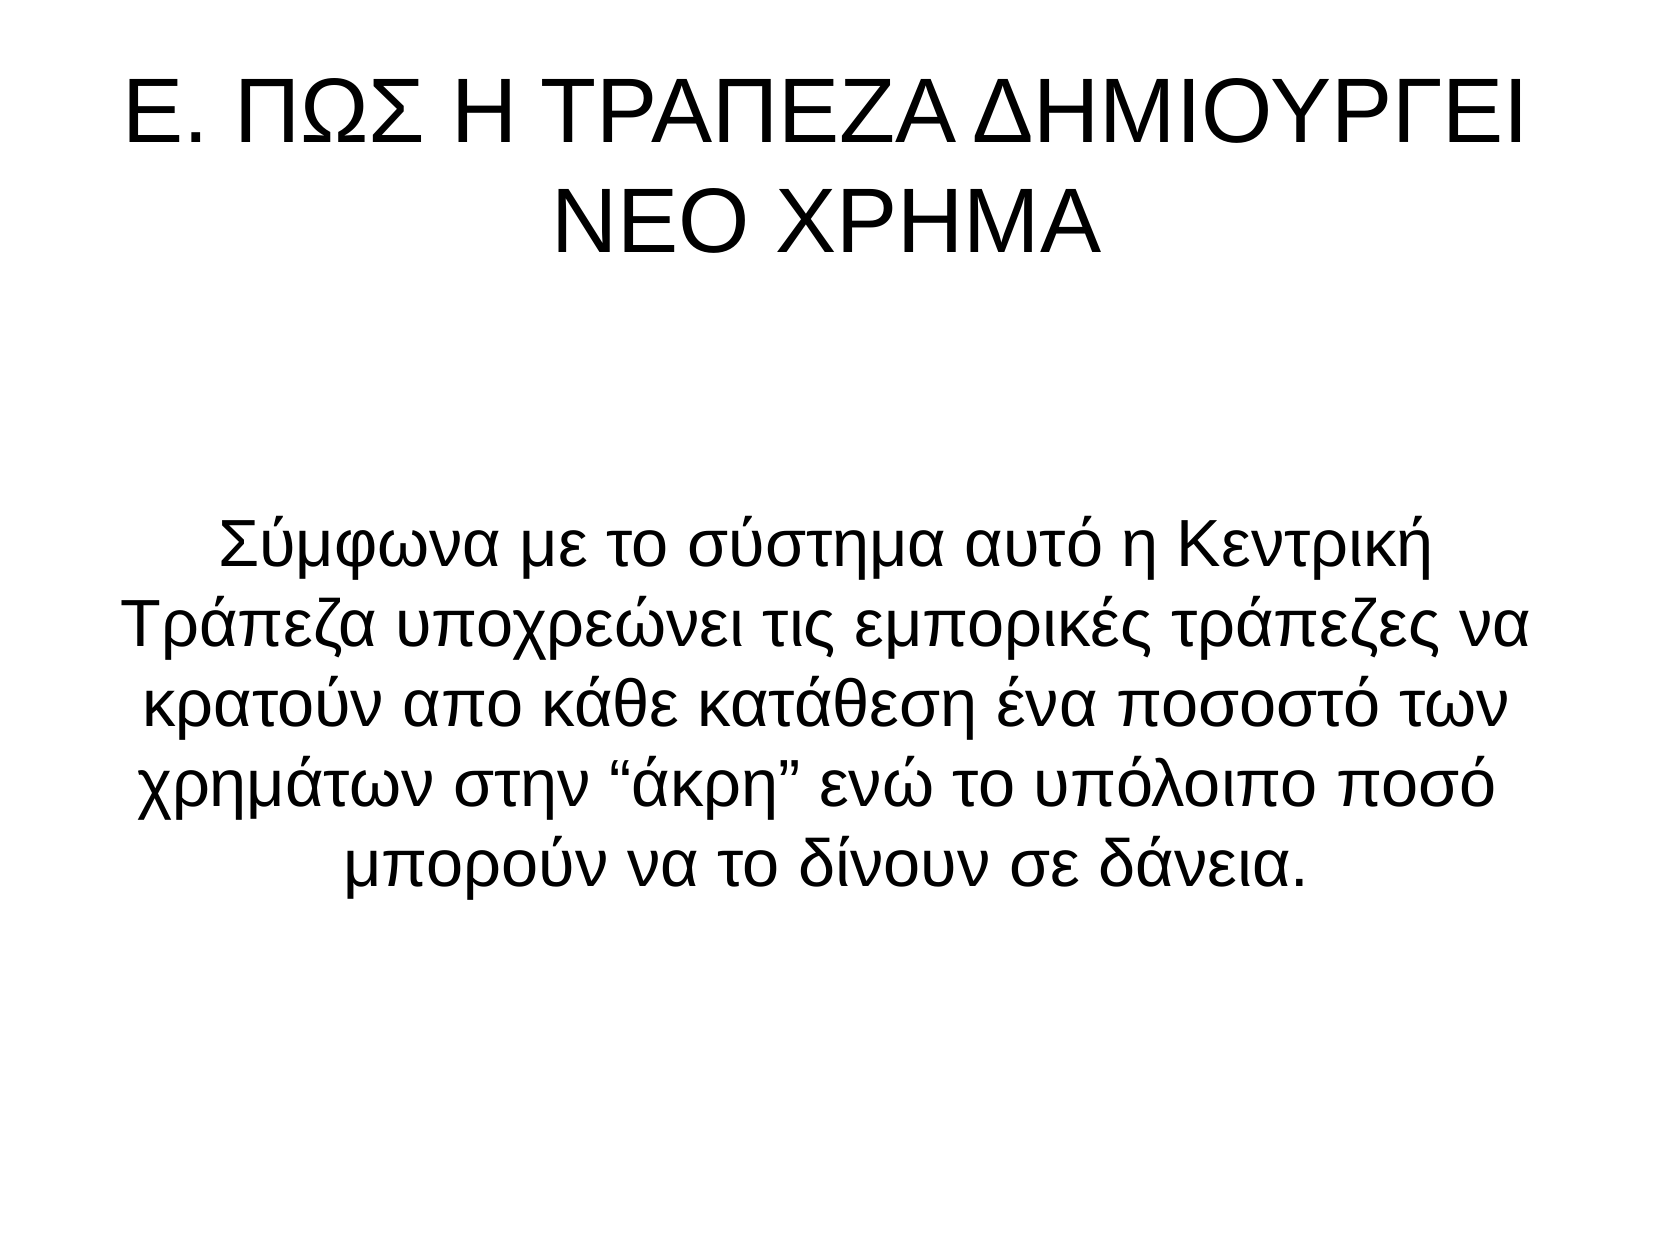

Ε. ΠΩΣ Η ΤΡΑΠΕΖΑ ΔΗΜΙΟΥΡΓΕΙ ΝΕΟ ΧΡΗΜΑ
# Σύμφωνα με το σύστημα αυτό η Κεντρική Τράπεζα υποχρεώνει τις εμπορικές τράπεζες να κρατούν απο κάθε κατάθεση ένα ποσοστό των χρημάτων στην “άκρη” ενώ το υπόλοιπο ποσό μπορούν να το δίνουν σε δάνεια.